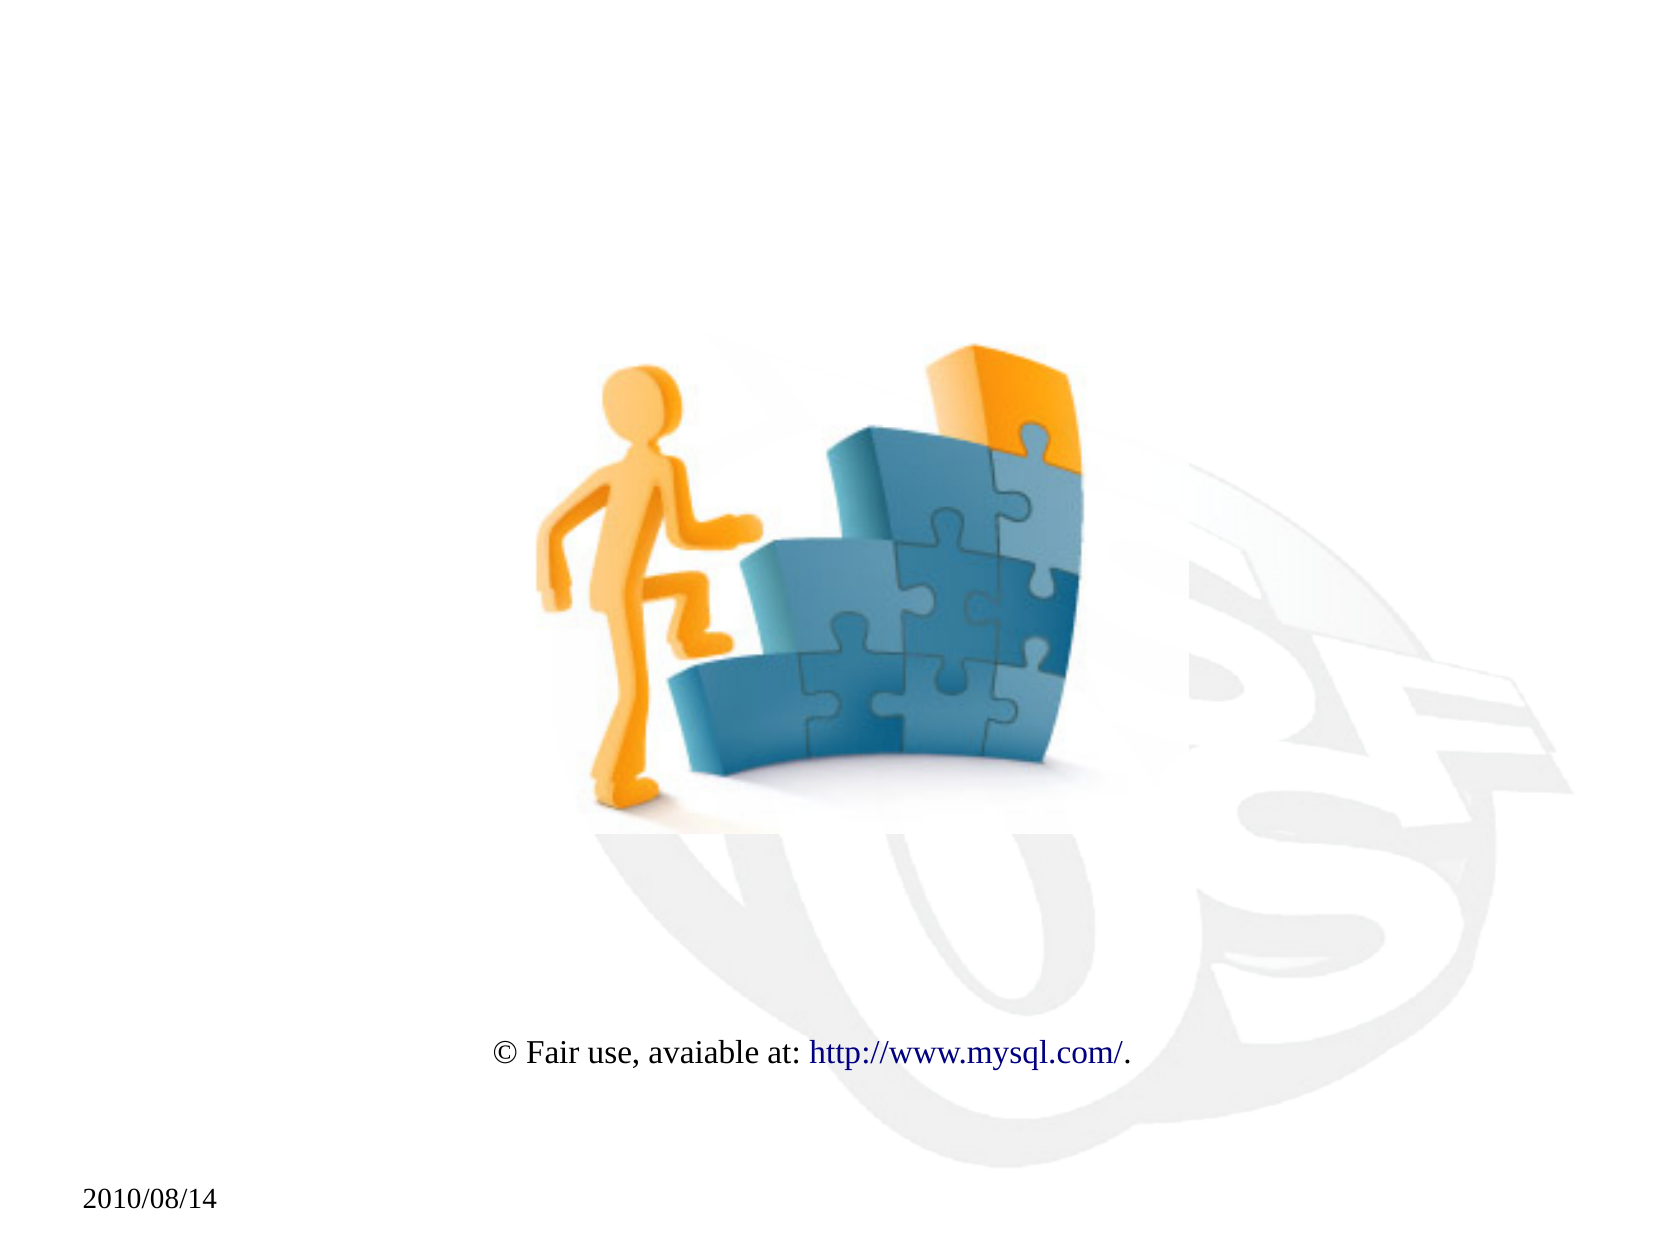

© Fair use, avaiable at: http://www.mysql.com/.
2010/08/14